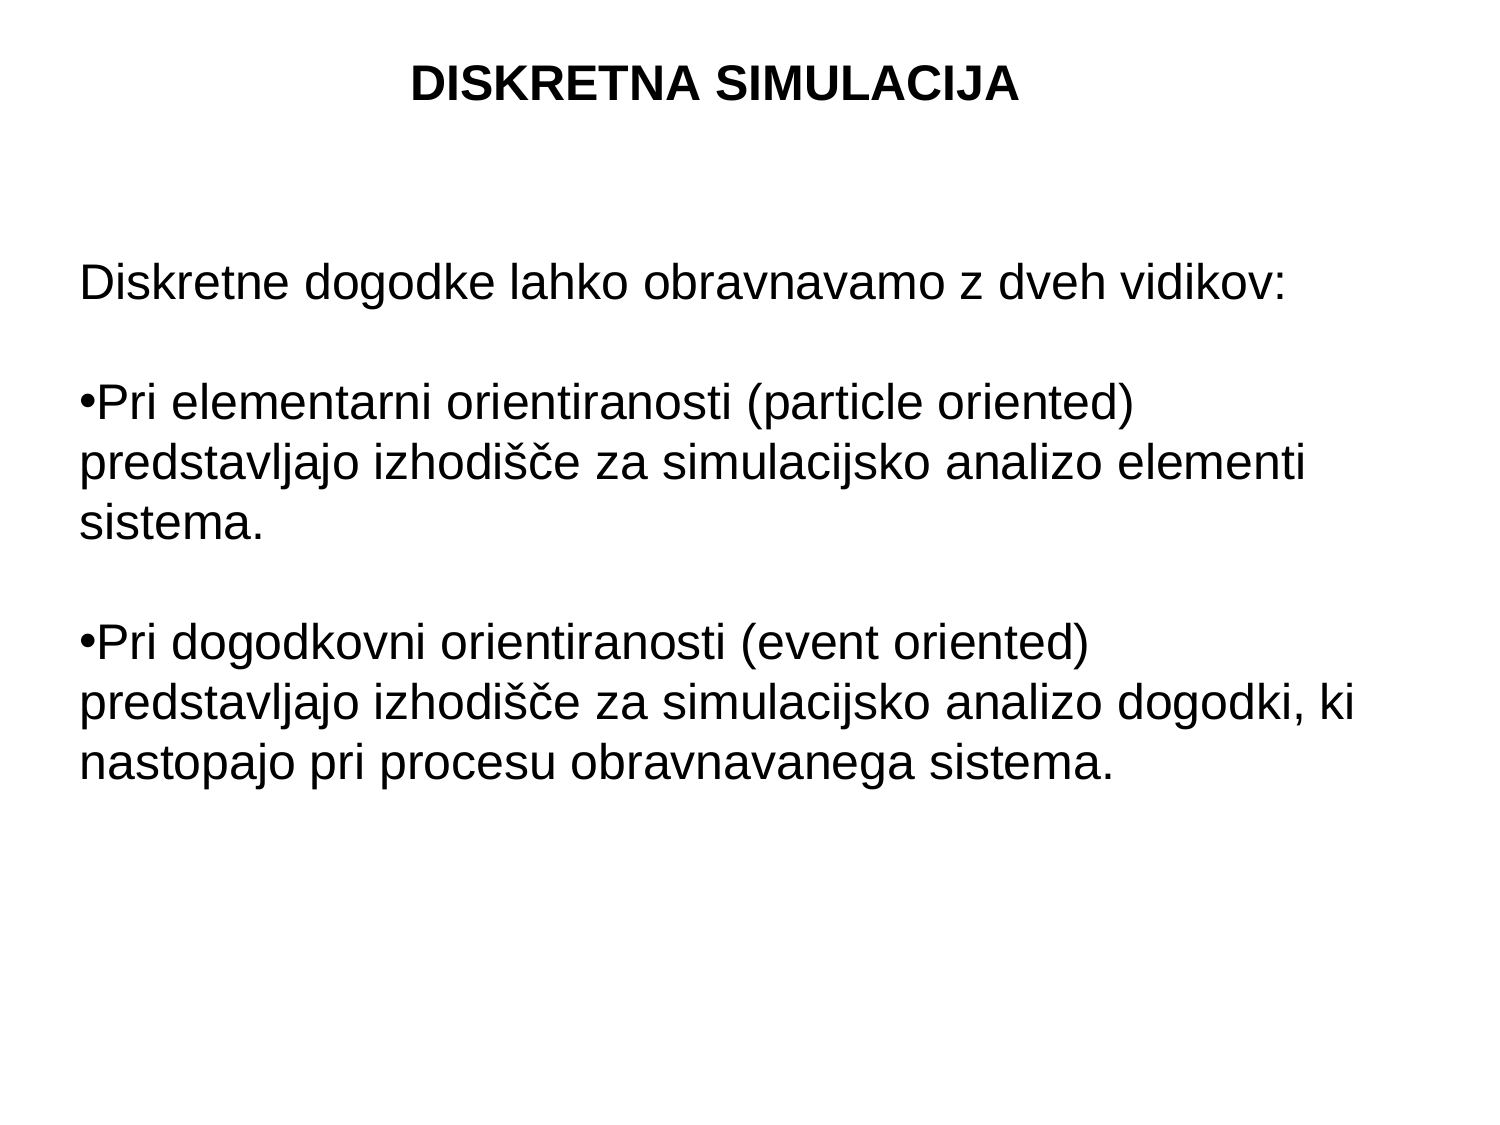

DISKRETNA SIMULACIJA
Diskretne dogodke lahko obravnavamo z dveh vidikov:
Pri elementarni orientiranosti (particle oriented) predstavljajo izhodišče za simulacijsko analizo elementi sistema.
Pri dogodkovni orientiranosti (event oriented) predstavljajo izhodišče za simulacijsko analizo dogodki, ki nastopajo pri procesu obravnavanega sistema.